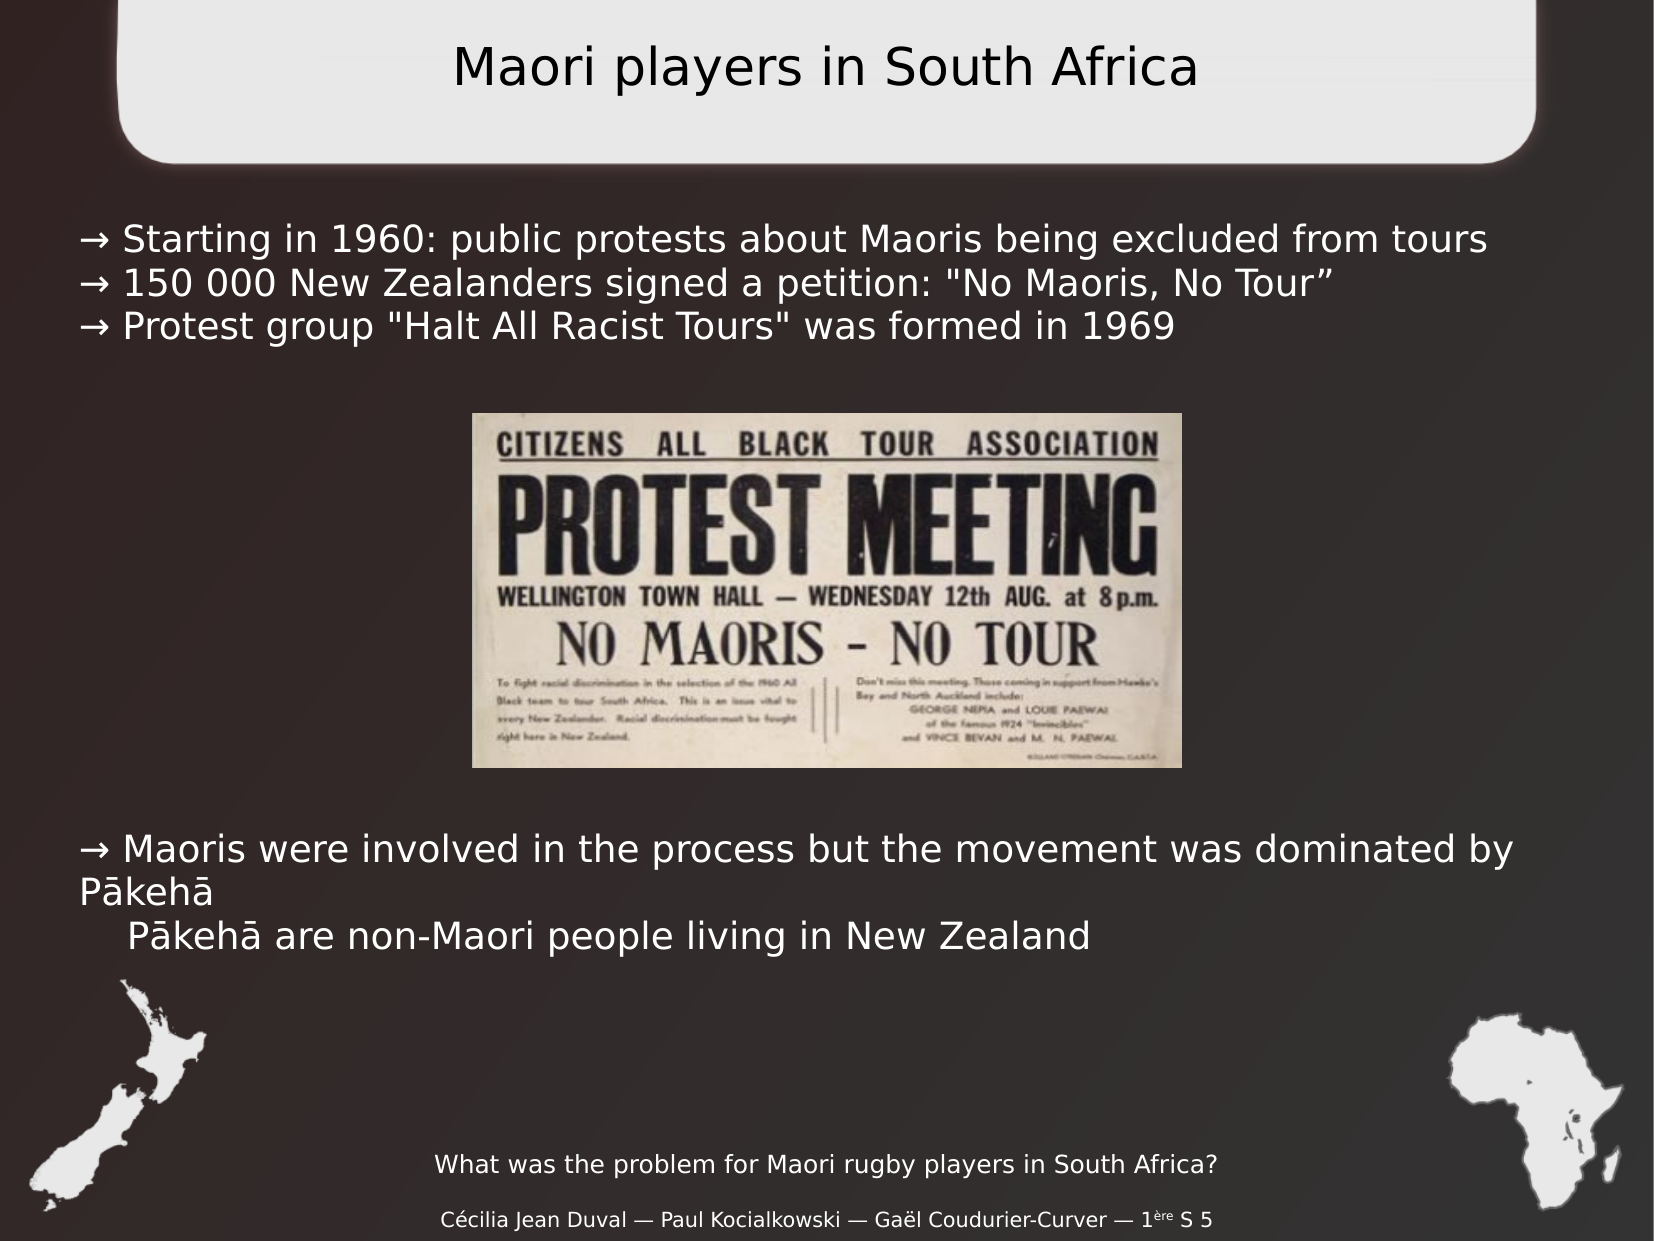

Maori players in South Africa
→ Starting in 1960: public protests about Maoris being excluded from tours
→ 150 000 New Zealanders signed a petition: "No Maoris, No Tour”
→ Protest group "Halt All Racist Tours" was formed in 1969
→ Maoris were involved in the process but the movement was dominated by Pākehā
 Pākehā are non-Maori people living in New Zealand
What was the problem for Maori rugby players in South Africa?
Cécilia Jean Duval — Paul Kocialkowski — Gaël Coudurier-Curver — 1ère S 5